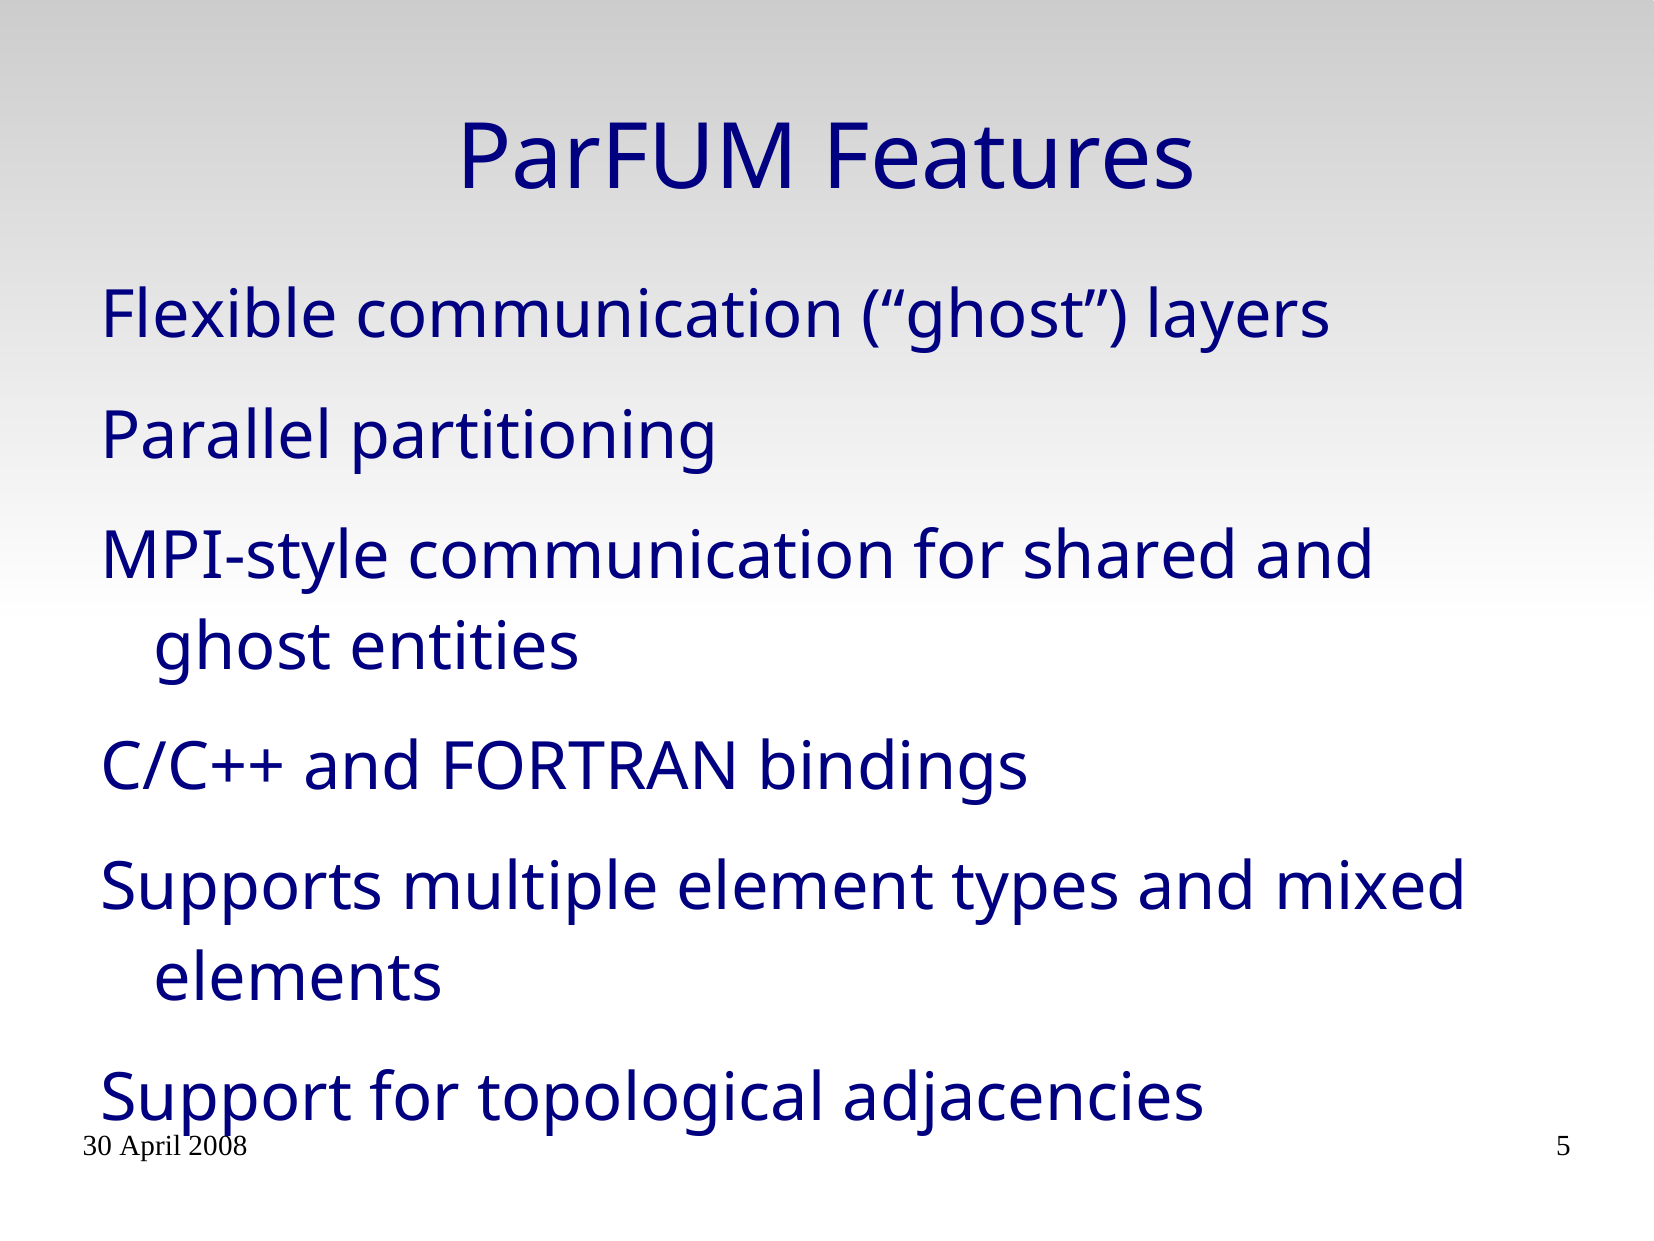

# ParFUM Features
Flexible communication (“ghost”) layers
Parallel partitioning
MPI-style communication for shared and ghost entities
C/C++ and FORTRAN bindings
Supports multiple element types and mixed elements
Support for topological adjacencies
30 April 2008
5